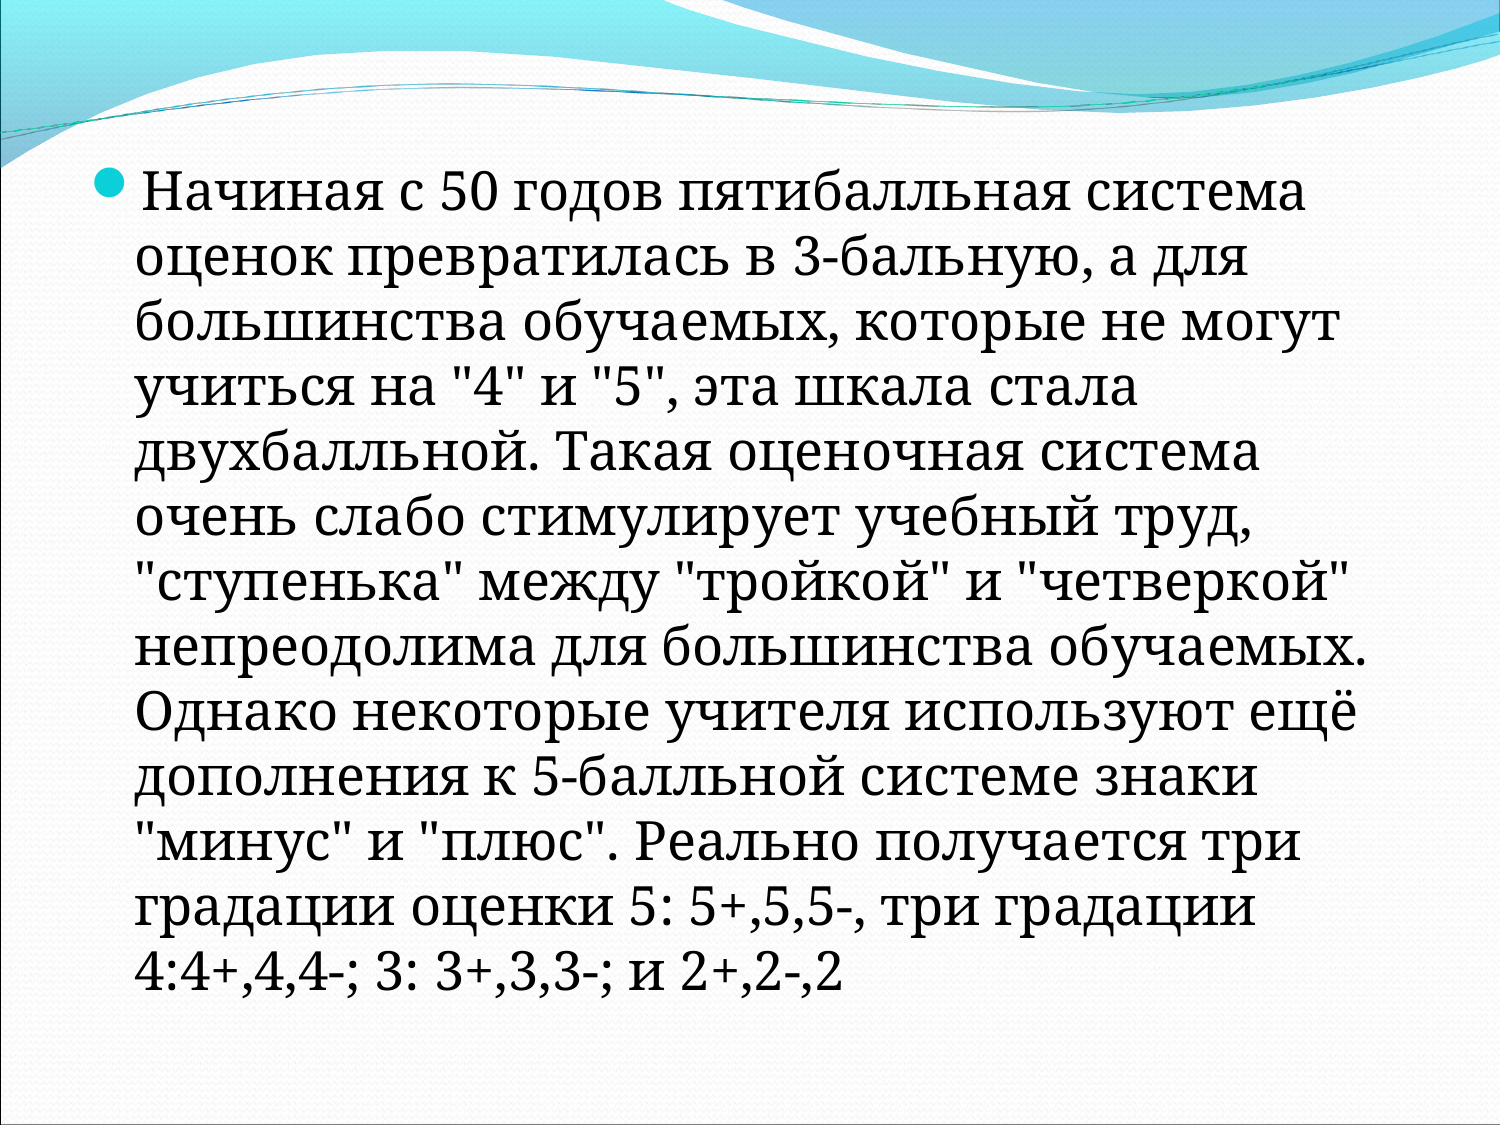

# Начиная с 50 годов пятибалльная система оценок превратилась в 3-бальную, а для большинства обучаемых, которые не могут учиться на "4" и "5", эта шкала стала двухбалльной. Такая оценочная система очень слабо стимулирует учебный труд, "ступенька" между "тройкой" и "четверкой" непреодолима для большинства обучаемых. Однако некоторые учителя используют ещё дополнения к 5-балльной системе знаки "минус" и "плюс". Реально получается три градации оценки 5: 5+,5,5-, три градации 4:4+,4,4-; 3: 3+,3,3-; и 2+,2-,2